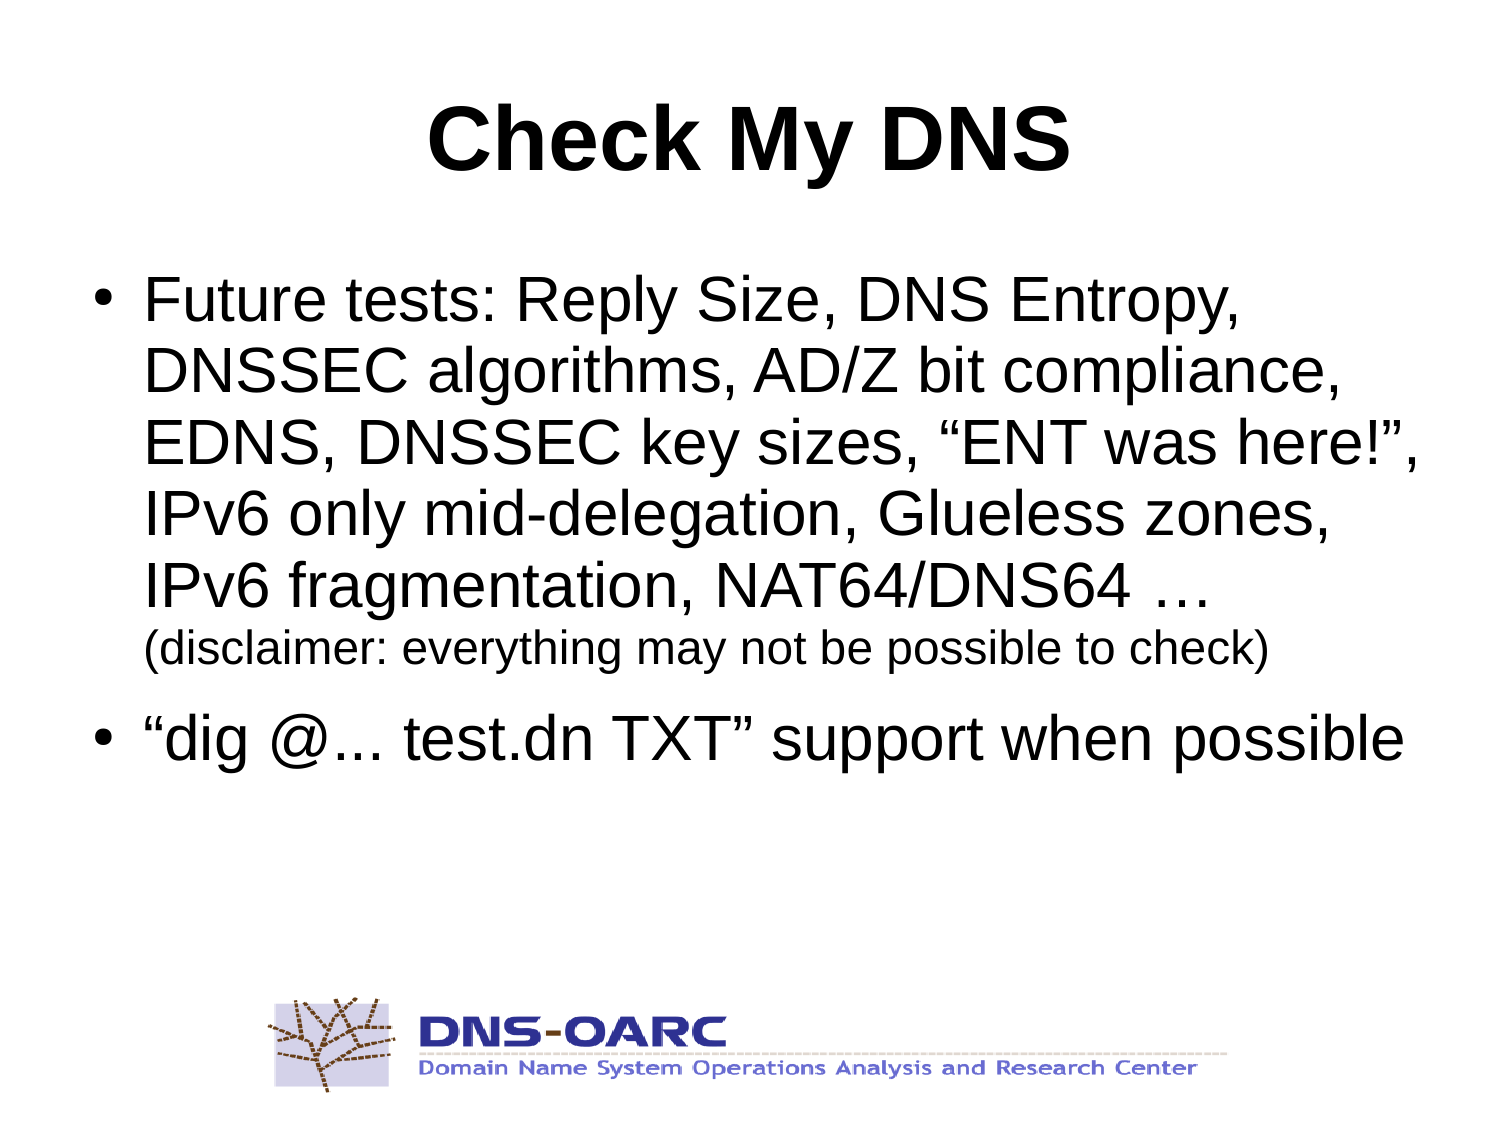

# Check My DNS
Future tests: Reply Size, DNS Entropy, DNSSEC algorithms, AD/Z bit compliance, EDNS, DNSSEC key sizes, “ENT was here!”, IPv6 only mid-delegation, Glueless zones, IPv6 fragmentation, NAT64/DNS64 …
(disclaimer: everything may not be possible to check)
“dig @... test.dn TXT” support when possible